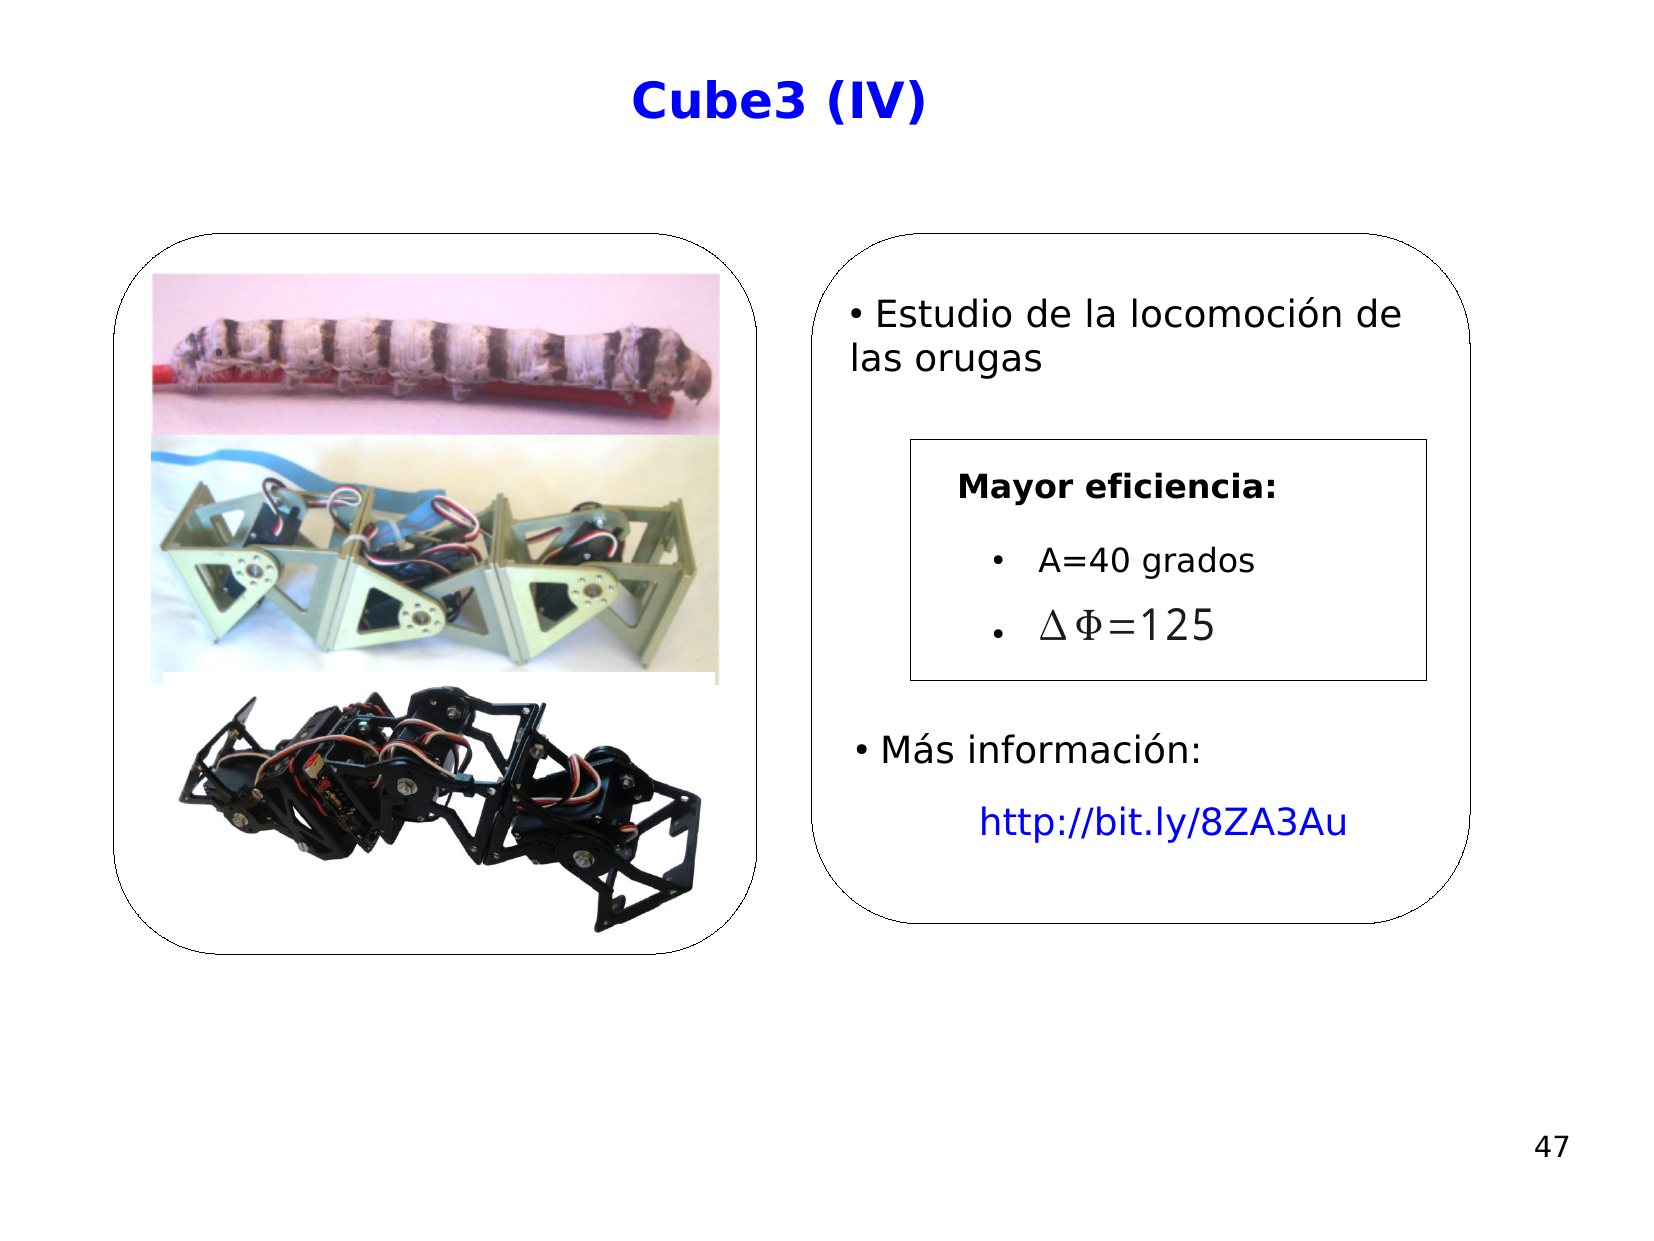

Cube3 (IV)
 Estudio de la locomoción de las orugas
Mayor eficiencia:
 A=40 grados
 Más información:
http://bit.ly/8ZA3Au
47